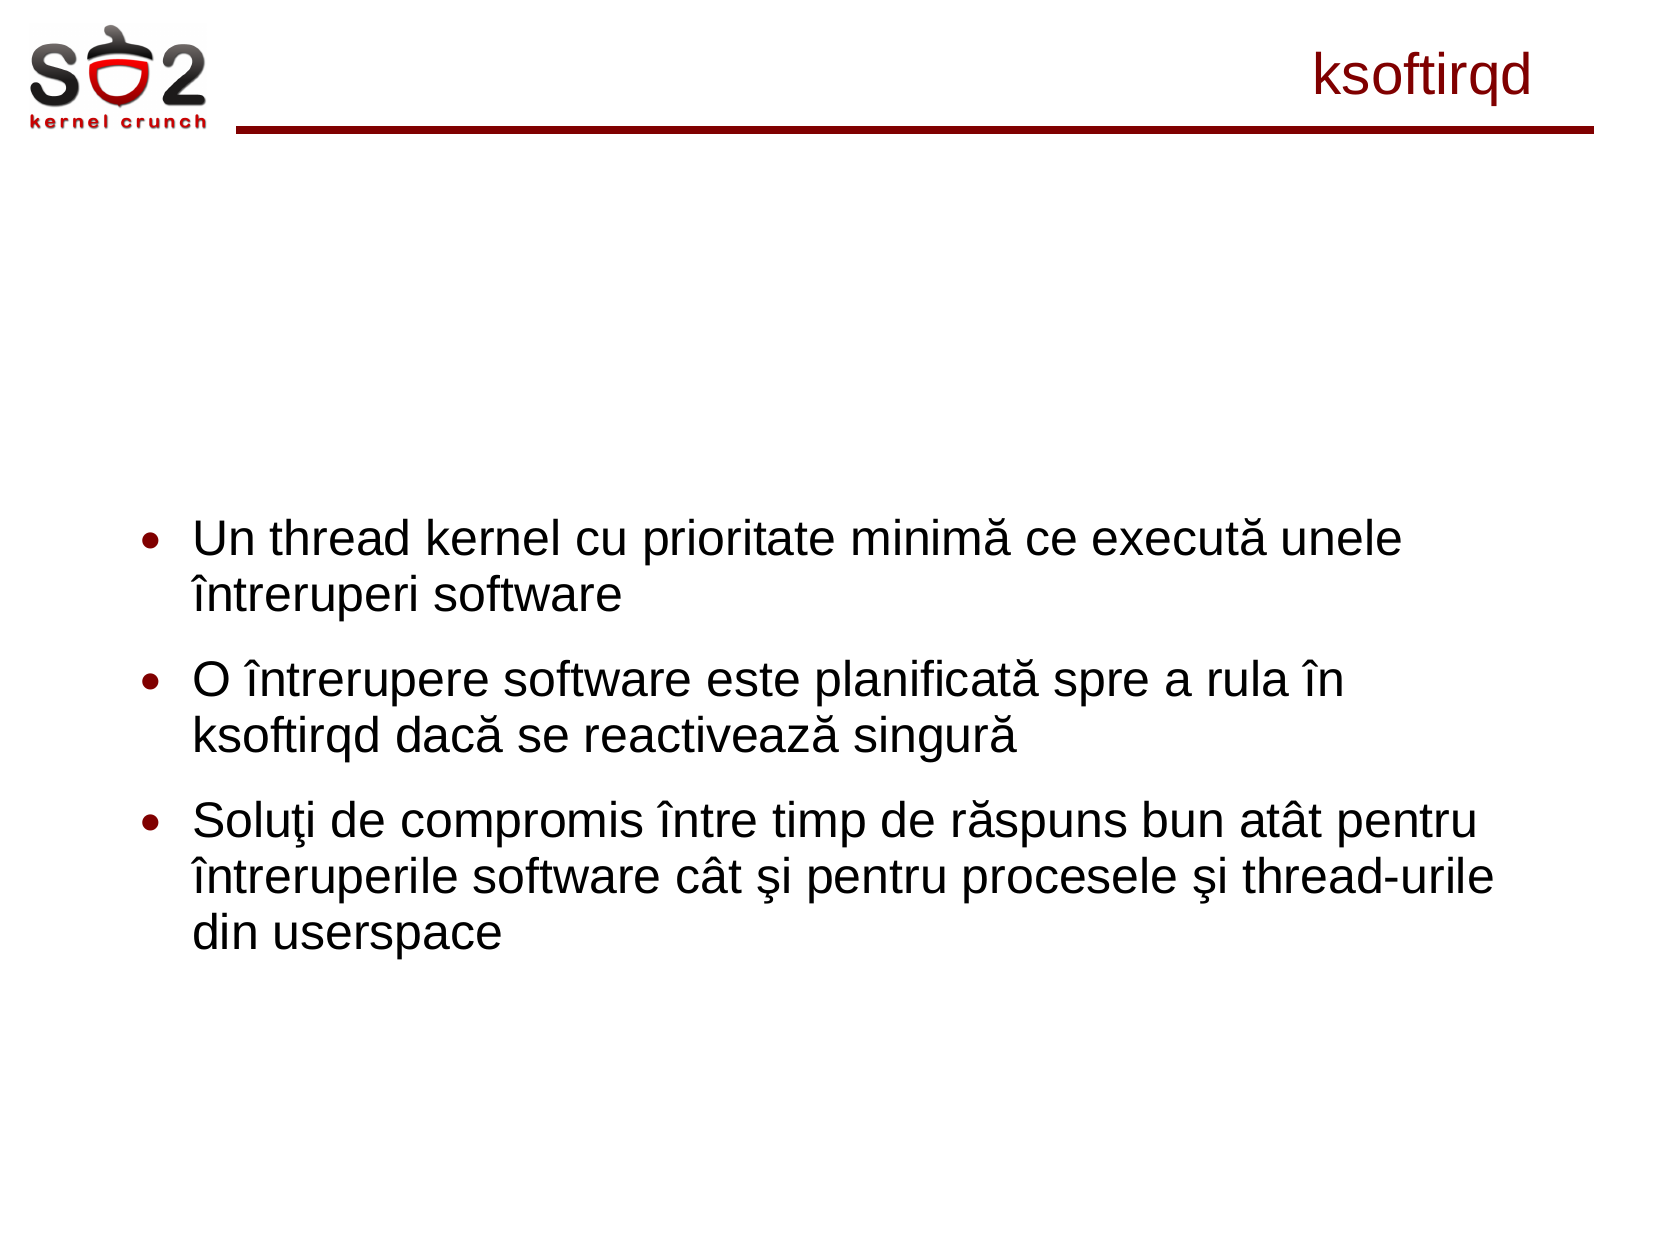

# ksoftirqd
Un thread kernel cu prioritate minimă ce execută unele întreruperi software
O întrerupere software este planificată spre a rula în ksoftirqd dacă se reactivează singură
Soluţi de compromis între timp de răspuns bun atât pentru întreruperile software cât şi pentru procesele şi thread-urile din userspace